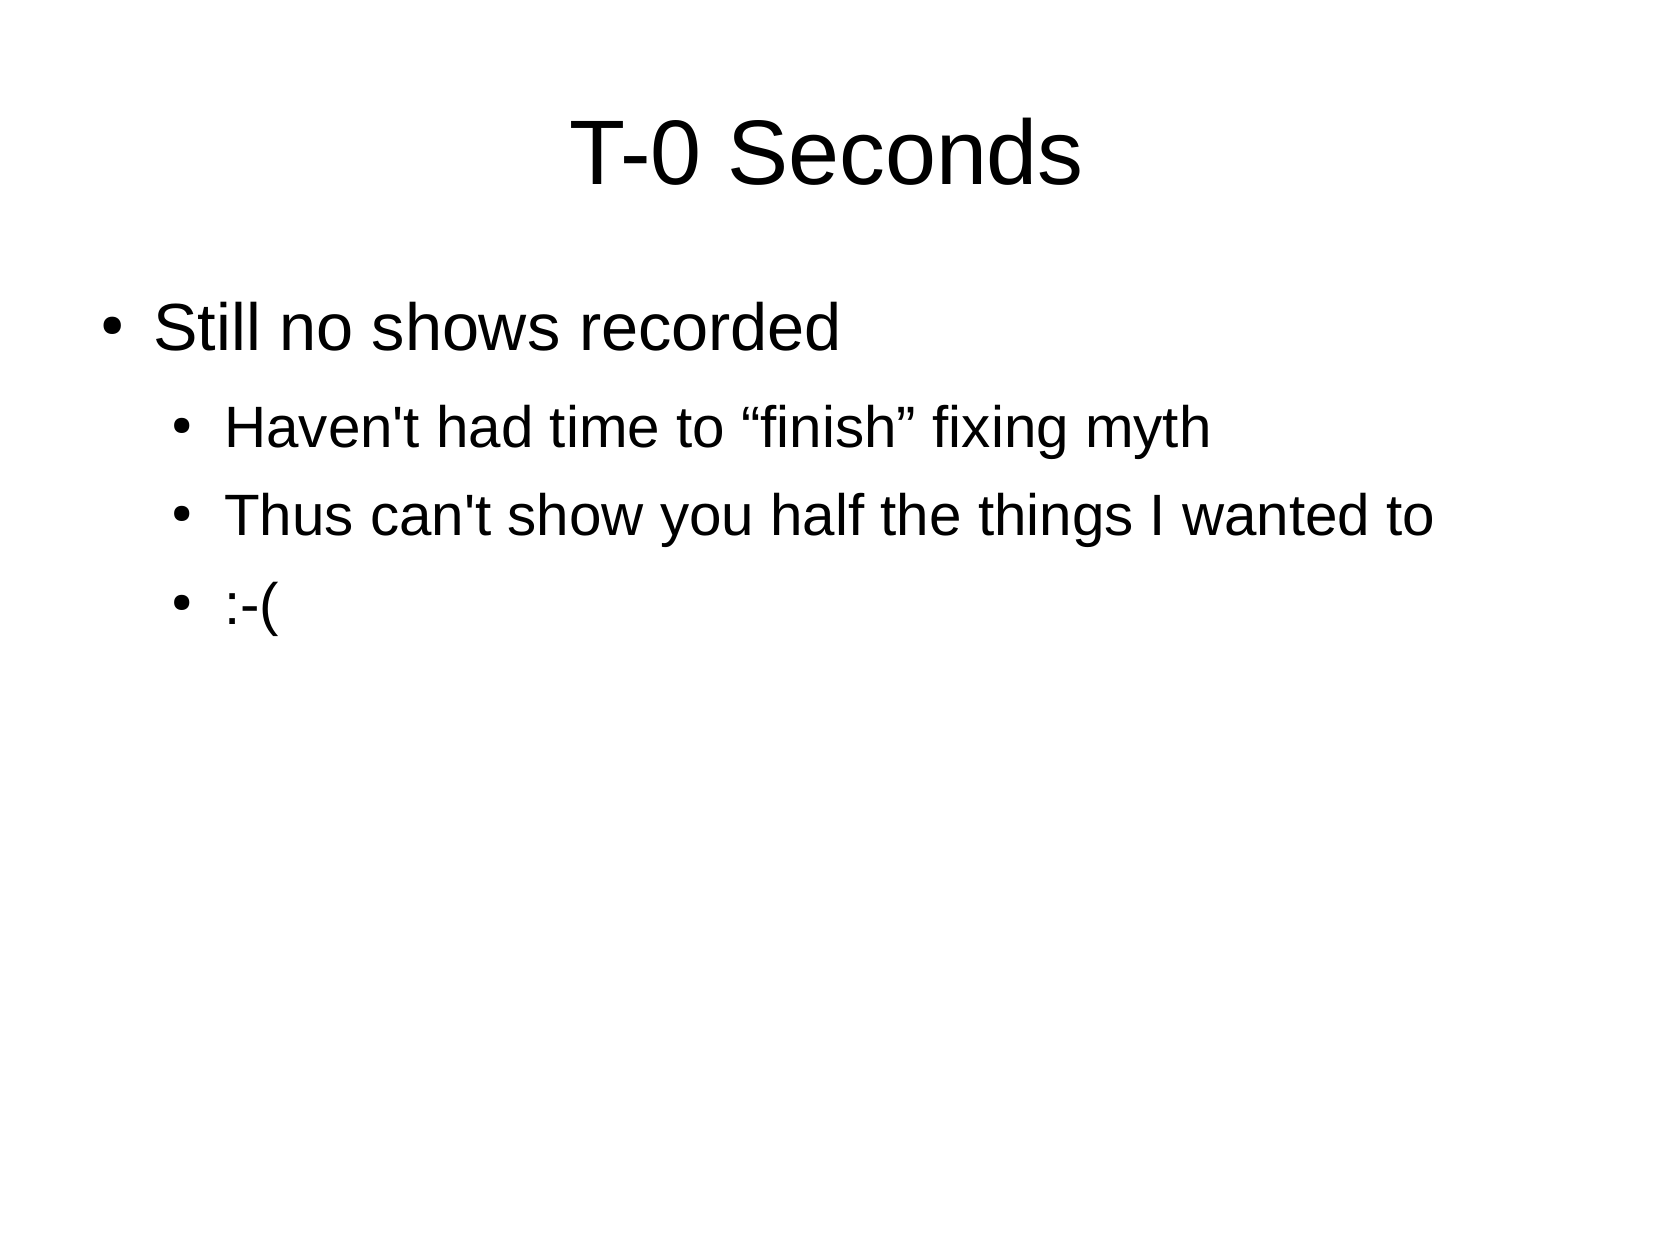

# T-0 Seconds
Still no shows recorded
Haven't had time to “finish” fixing myth
Thus can't show you half the things I wanted to
:-(